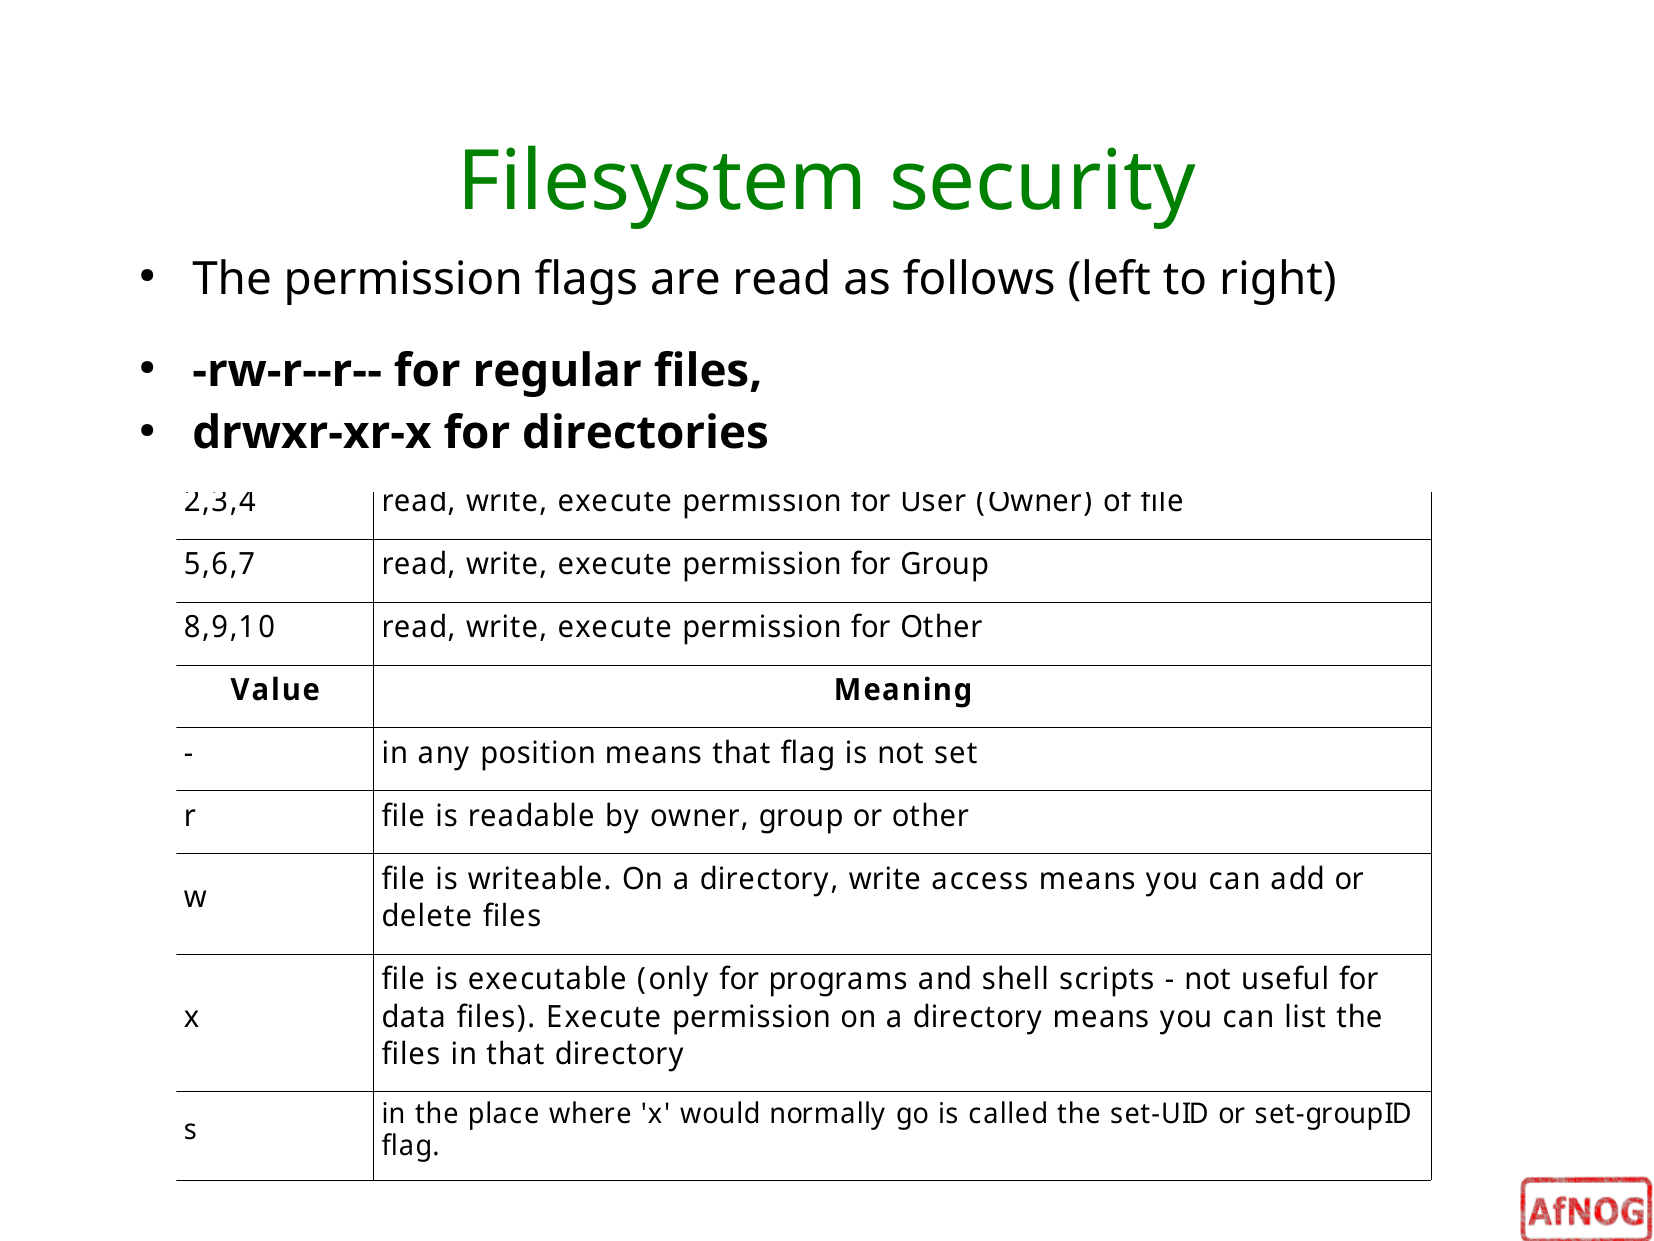

# Filesystem security
The permission flags are read as follows (left to right)
-rw-r--r-- for regular files,
drwxr-xr-x for directories